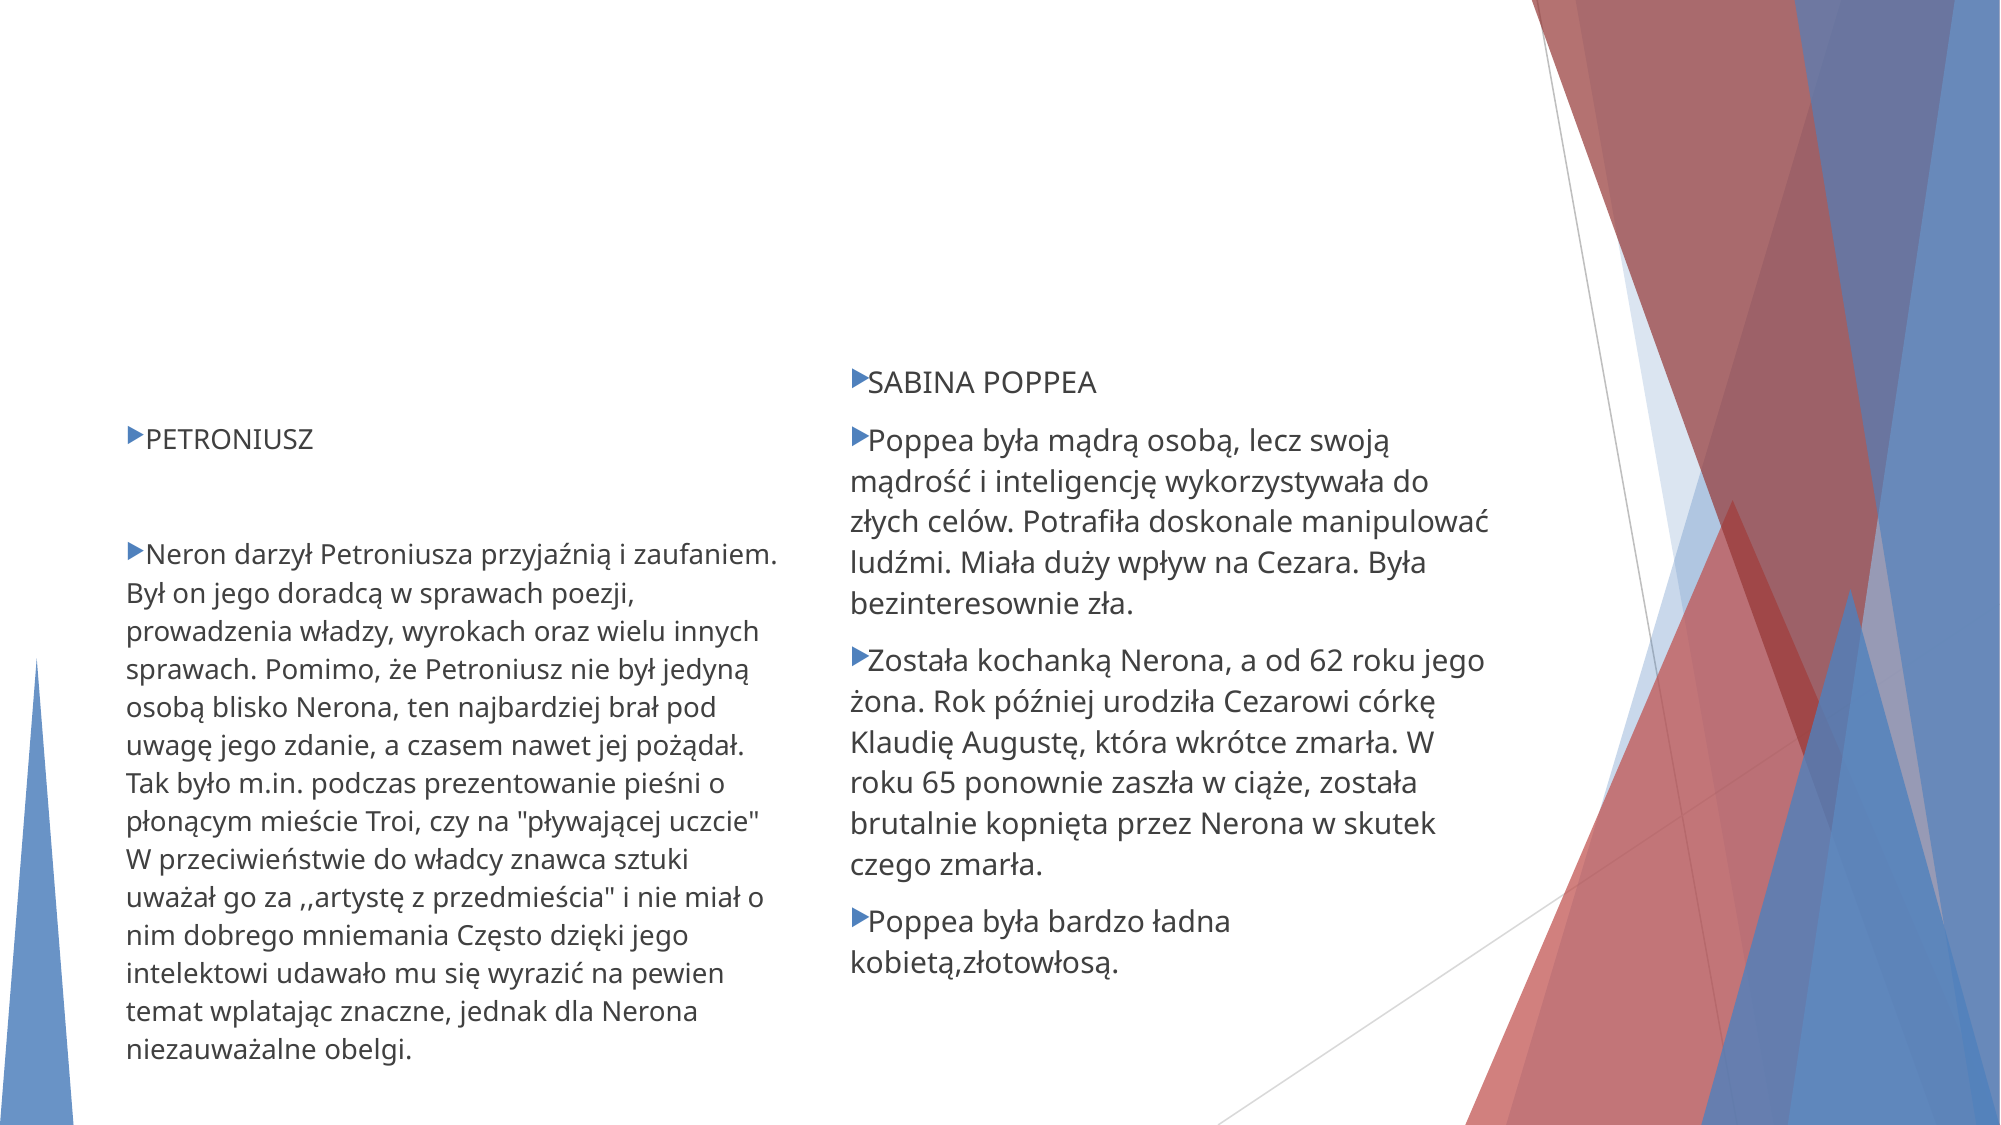

#
PETRONIUSZ
Neron darzył Petroniusza przyjaźnią i zaufaniem. Był on jego doradcą w sprawach poezji, prowadzenia władzy, wyrokach oraz wielu innych sprawach. Pomimo, że Petroniusz nie był jedyną osobą blisko Nerona, ten najbardziej brał pod uwagę jego zdanie, a czasem nawet jej pożądał. Tak było m.in. podczas prezentowanie pieśni o płonącym mieście Troi, czy na "pływającej uczcie" W przeciwieństwie do władcy znawca sztuki uważał go za ,,artystę z przedmieścia" i nie miał o nim dobrego mniemania Często dzięki jego intelektowi udawało mu się wyrazić na pewien temat wplatając znaczne, jednak dla Nerona niezauważalne obelgi.
SABINA POPPEA
Poppea była mądrą osobą, lecz swoją mądrość i inteligencję wykorzystywała do złych celów. Potrafiła doskonale manipulować ludźmi. Miała duży wpływ na Cezara. Była bezinteresownie zła.
Została kochanką Nerona, a od 62 roku jego żona. Rok później urodziła Cezarowi córkę Klaudię Augustę, która wkrótce zmarła. W roku 65 ponownie zaszła w ciąże, została brutalnie kopnięta przez Nerona w skutek czego zmarła.
Poppea była bardzo ładna kobietą,złotowłosą.